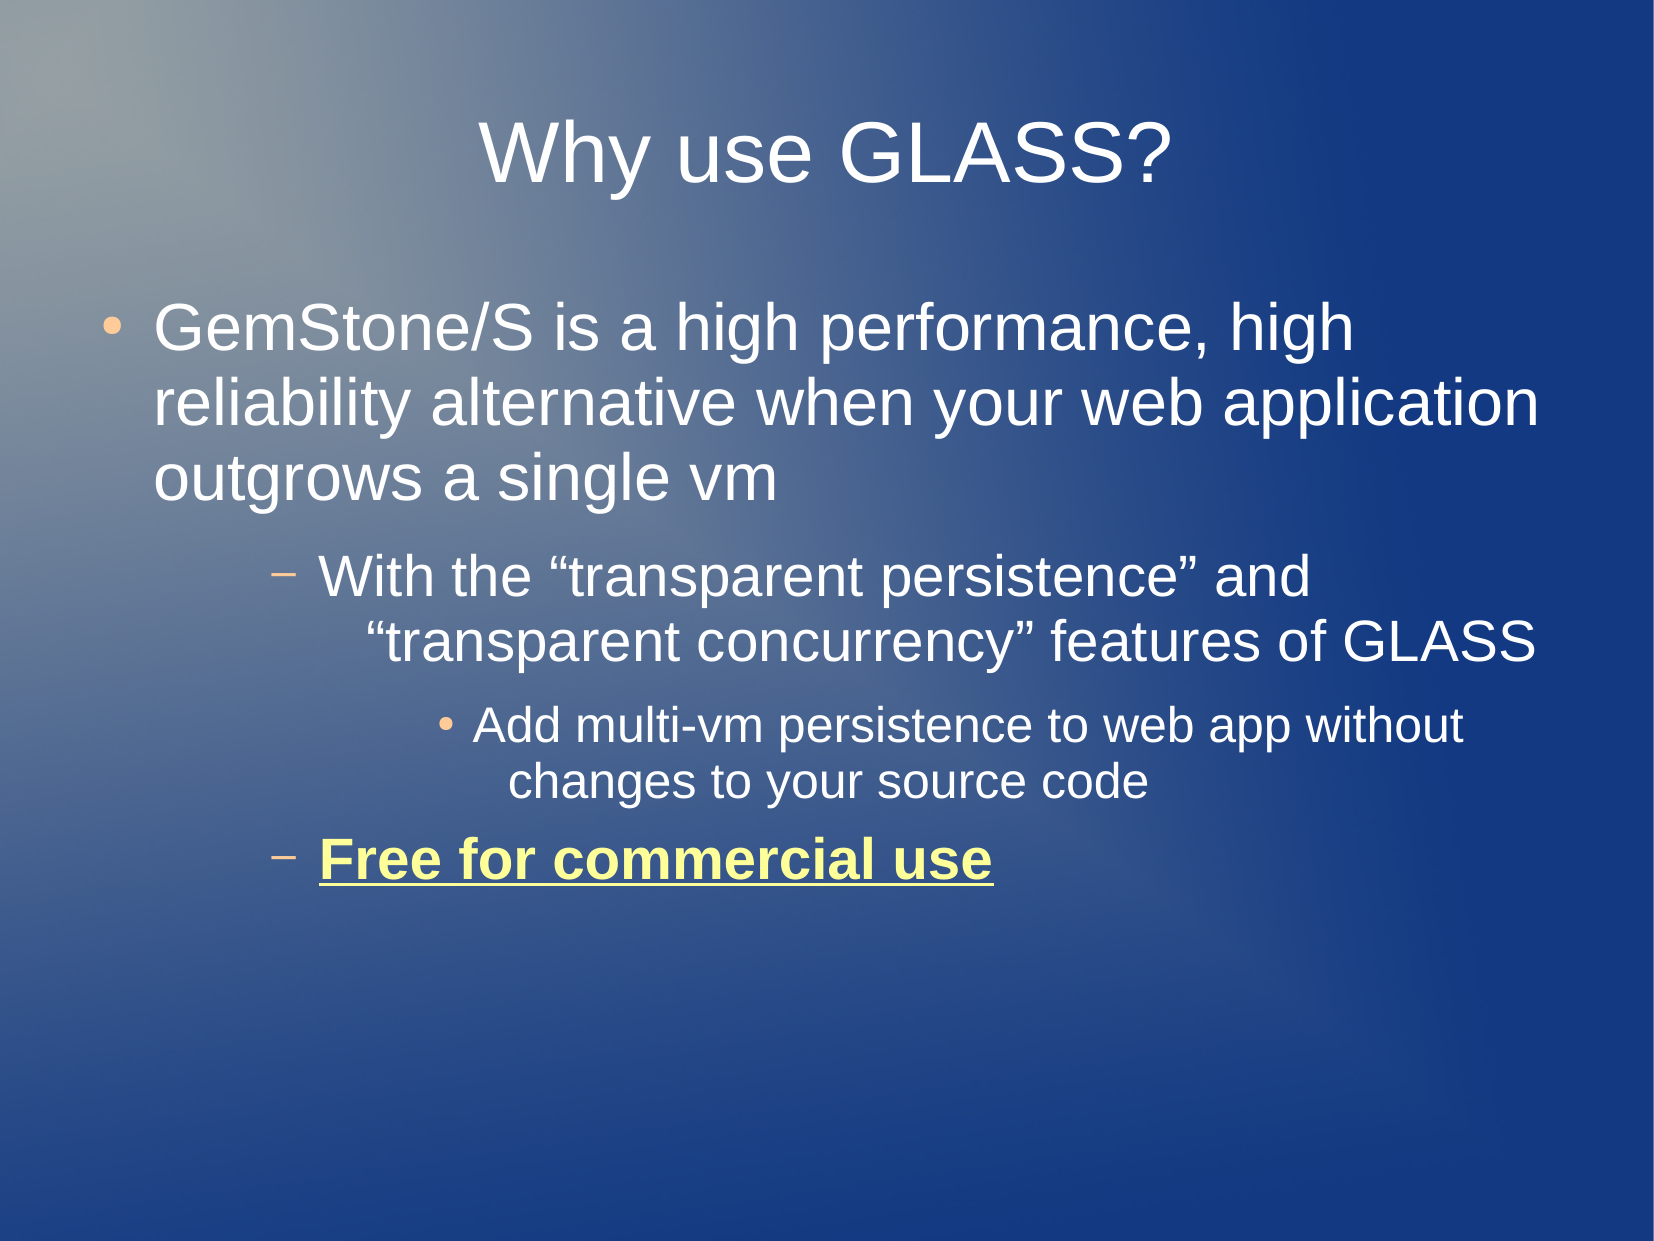

# Why use GLASS?
GemStone/S is a high performance, high reliability alternative when your web application outgrows a single vm
With the “transparent persistence” and “transparent concurrency” features of GLASS
Add multi-vm persistence to web app without changes to your source code
Free for commercial use